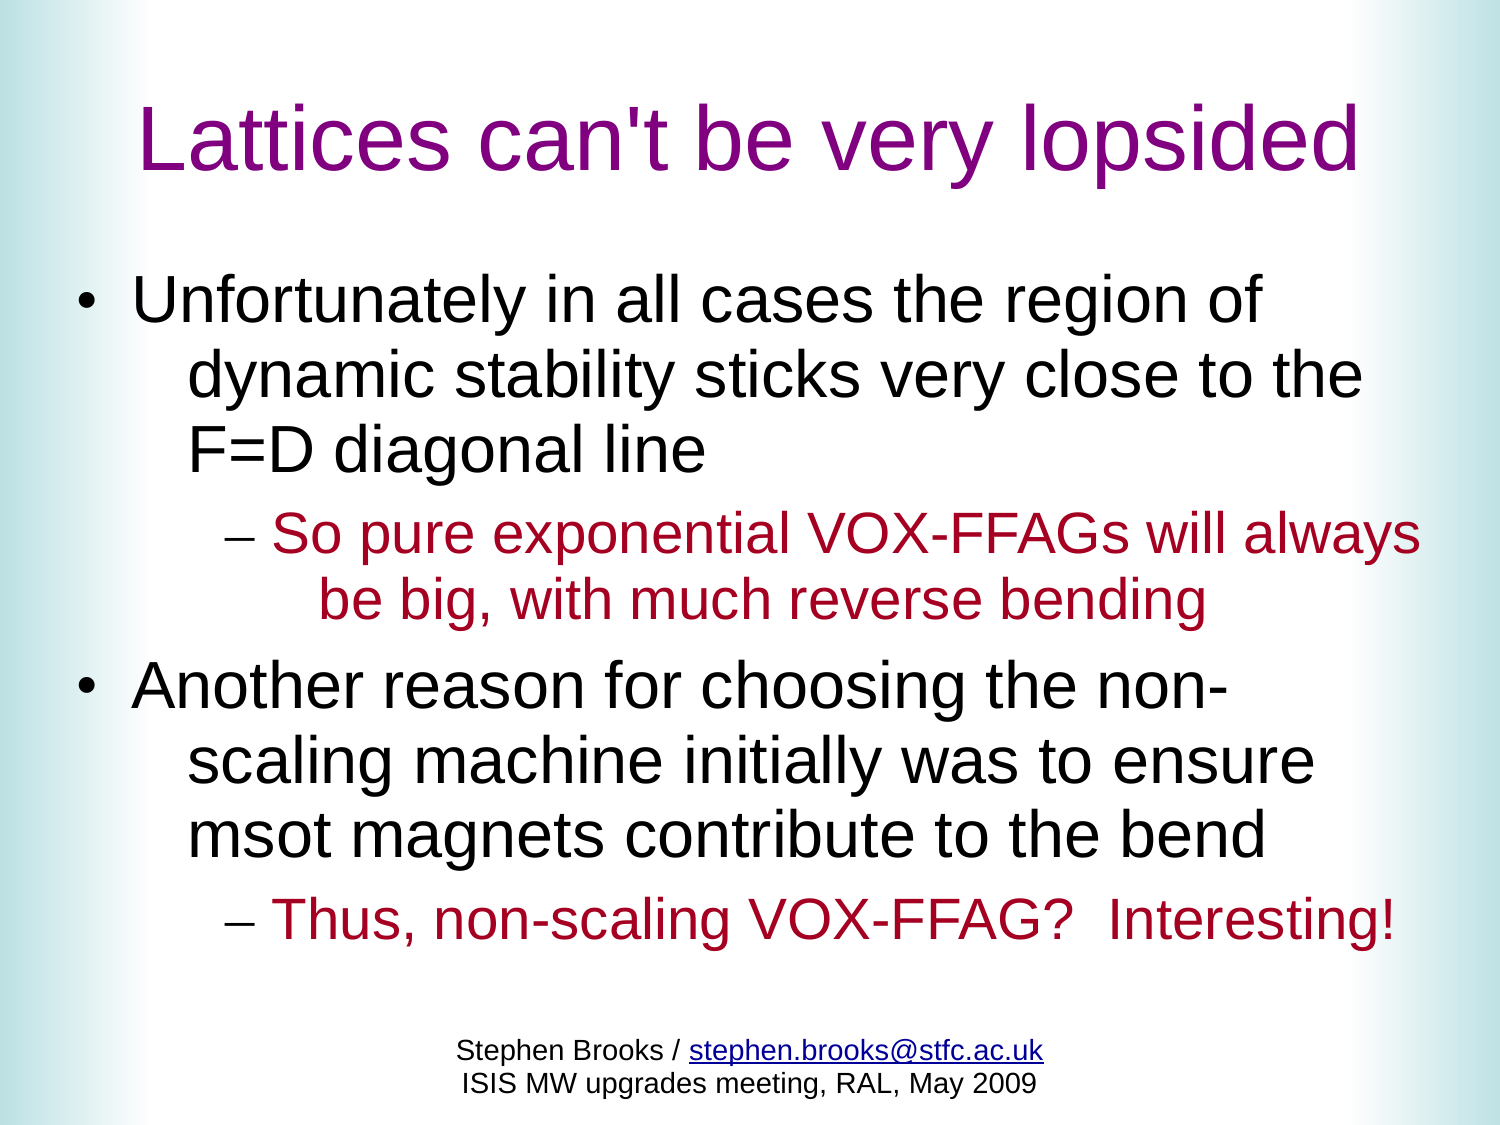

# Lattices can't be very lopsided
Unfortunately in all cases the region of dynamic stability sticks very close to the F=D diagonal line
So pure exponential VOX-FFAGs will always be big, with much reverse bending
Another reason for choosing the non-scaling machine initially was to ensure msot magnets contribute to the bend
Thus, non-scaling VOX-FFAG? Interesting!